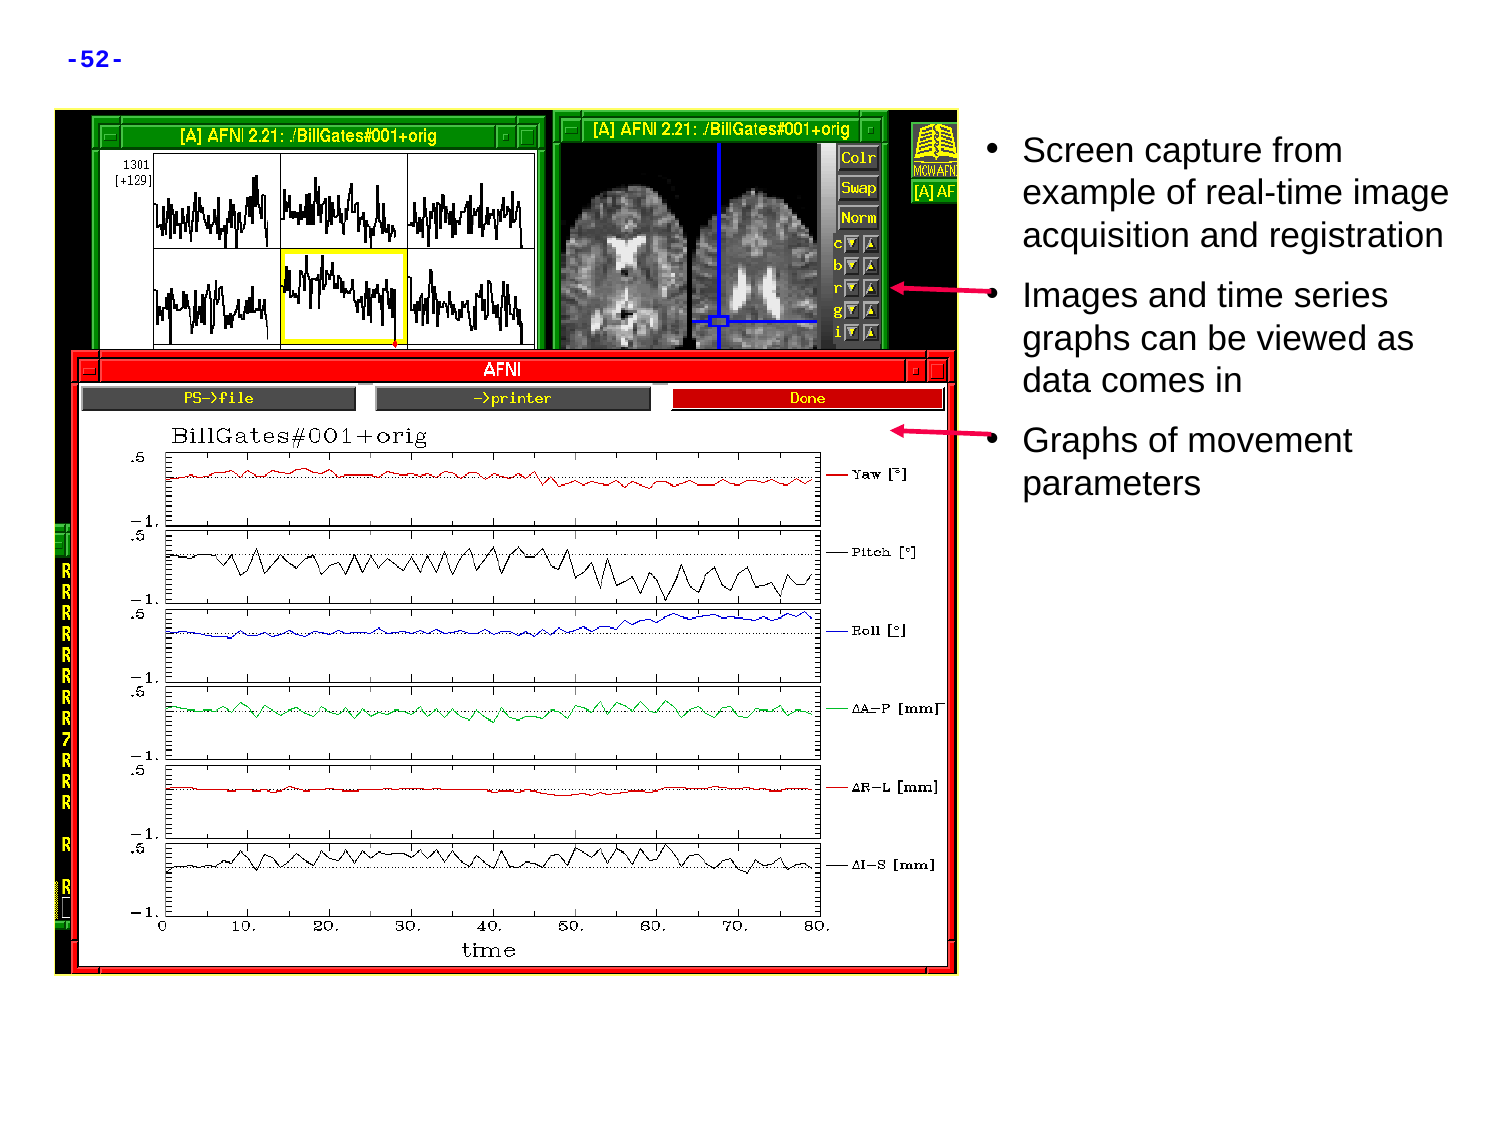

Screen capture from example of real-time image acquisition and registration
Images and time series graphs can be viewed as data comes in
Graphs of movement parameters